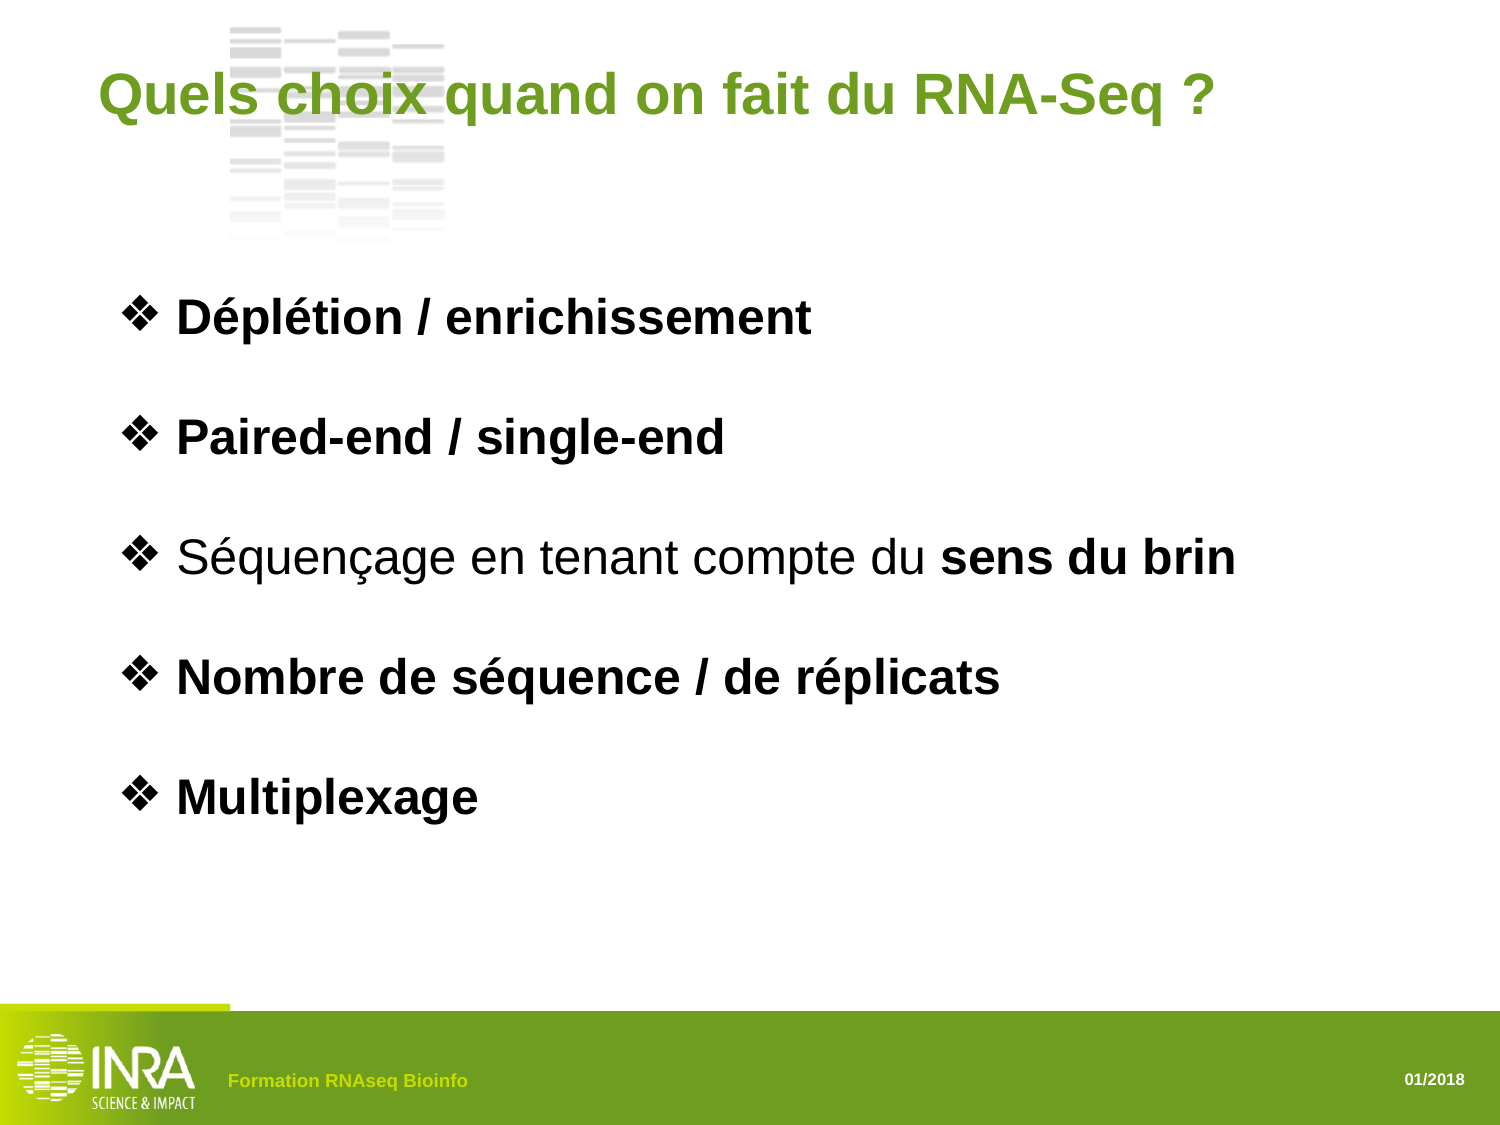

Quels choix quand on fait du RNA-Seq ?
 Déplétion / enrichissement
 Paired-end / single-end
 Séquençage en tenant compte du sens du brin
 Nombre de séquence / de réplicats
 Multiplexage